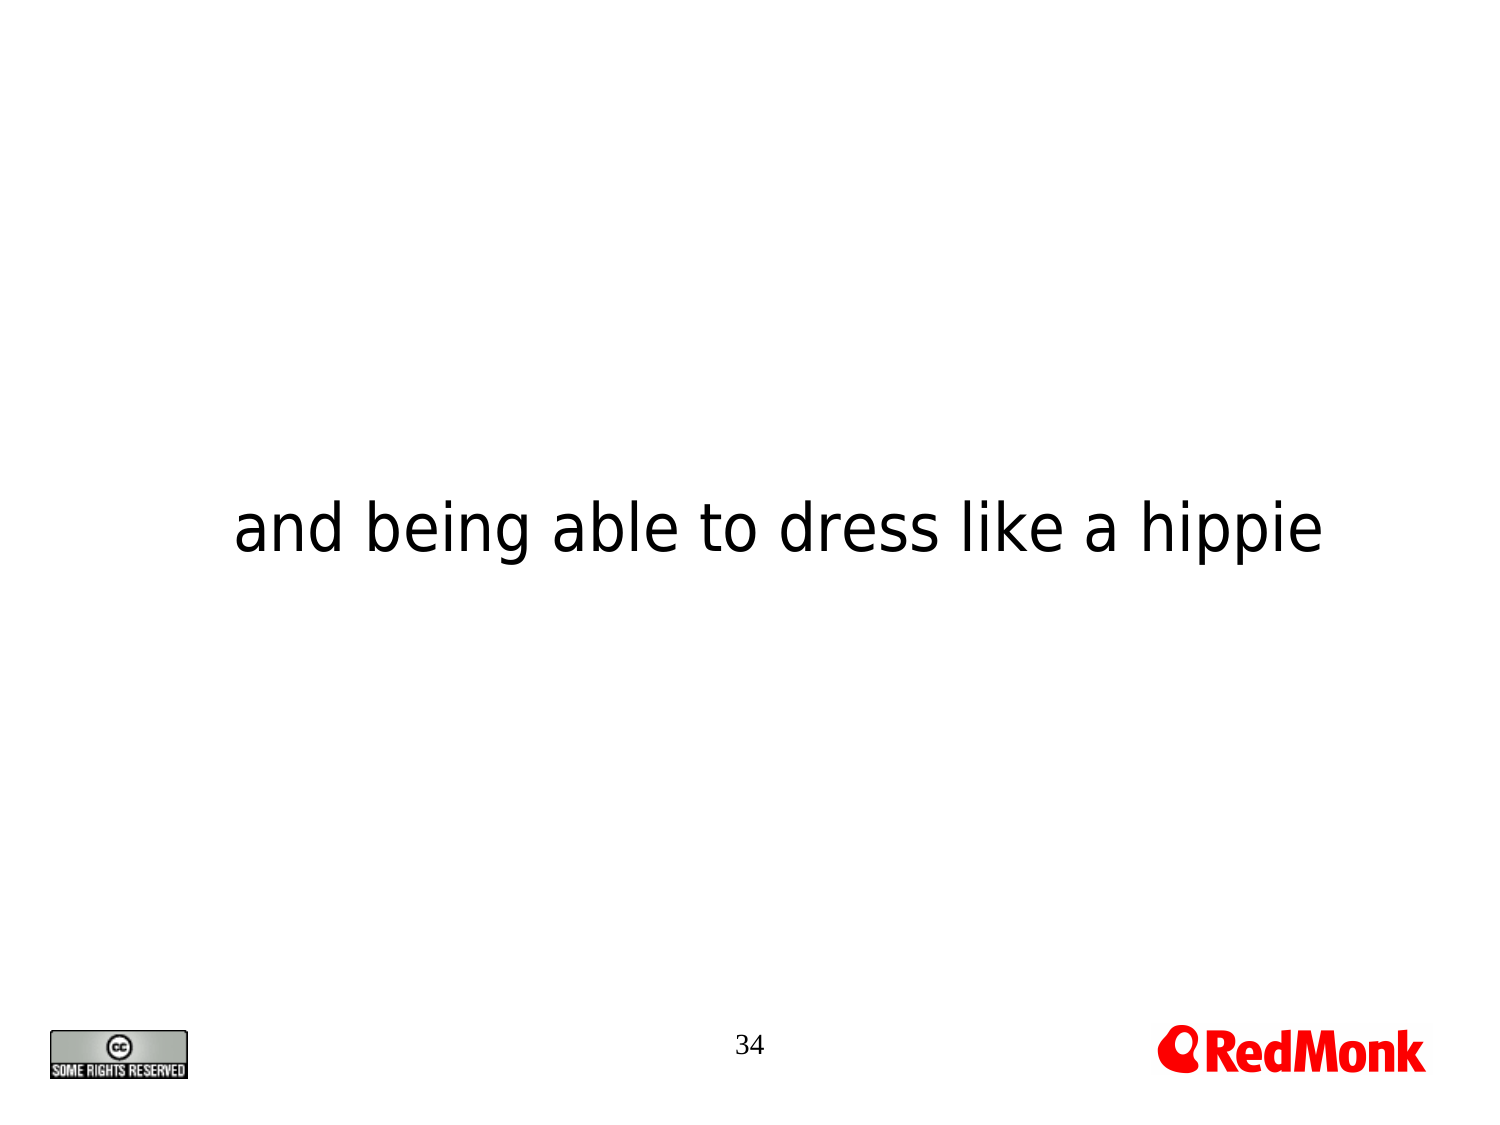

and being able to dress like a hippie